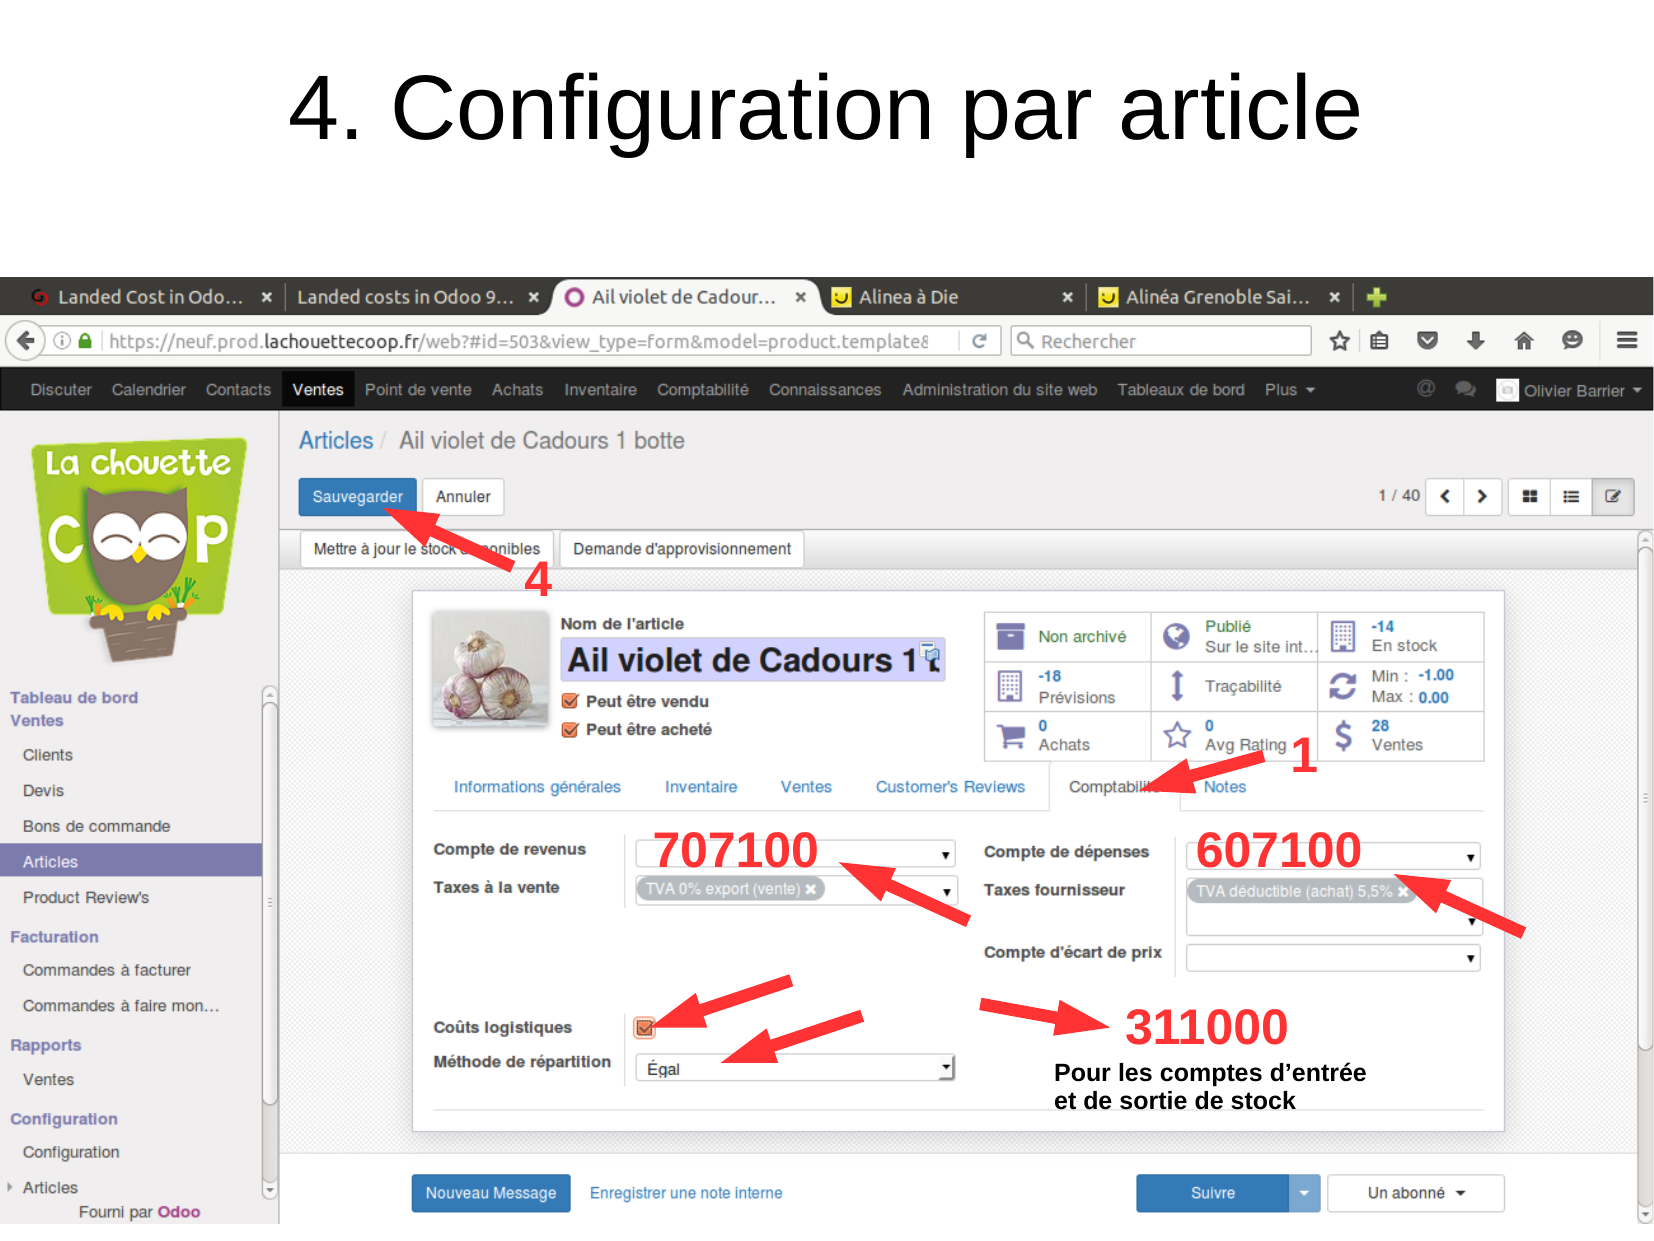

# 4. Configuration par article
4
1
707100
607100
311000
Pour les comptes d’entrée et de sortie de stock